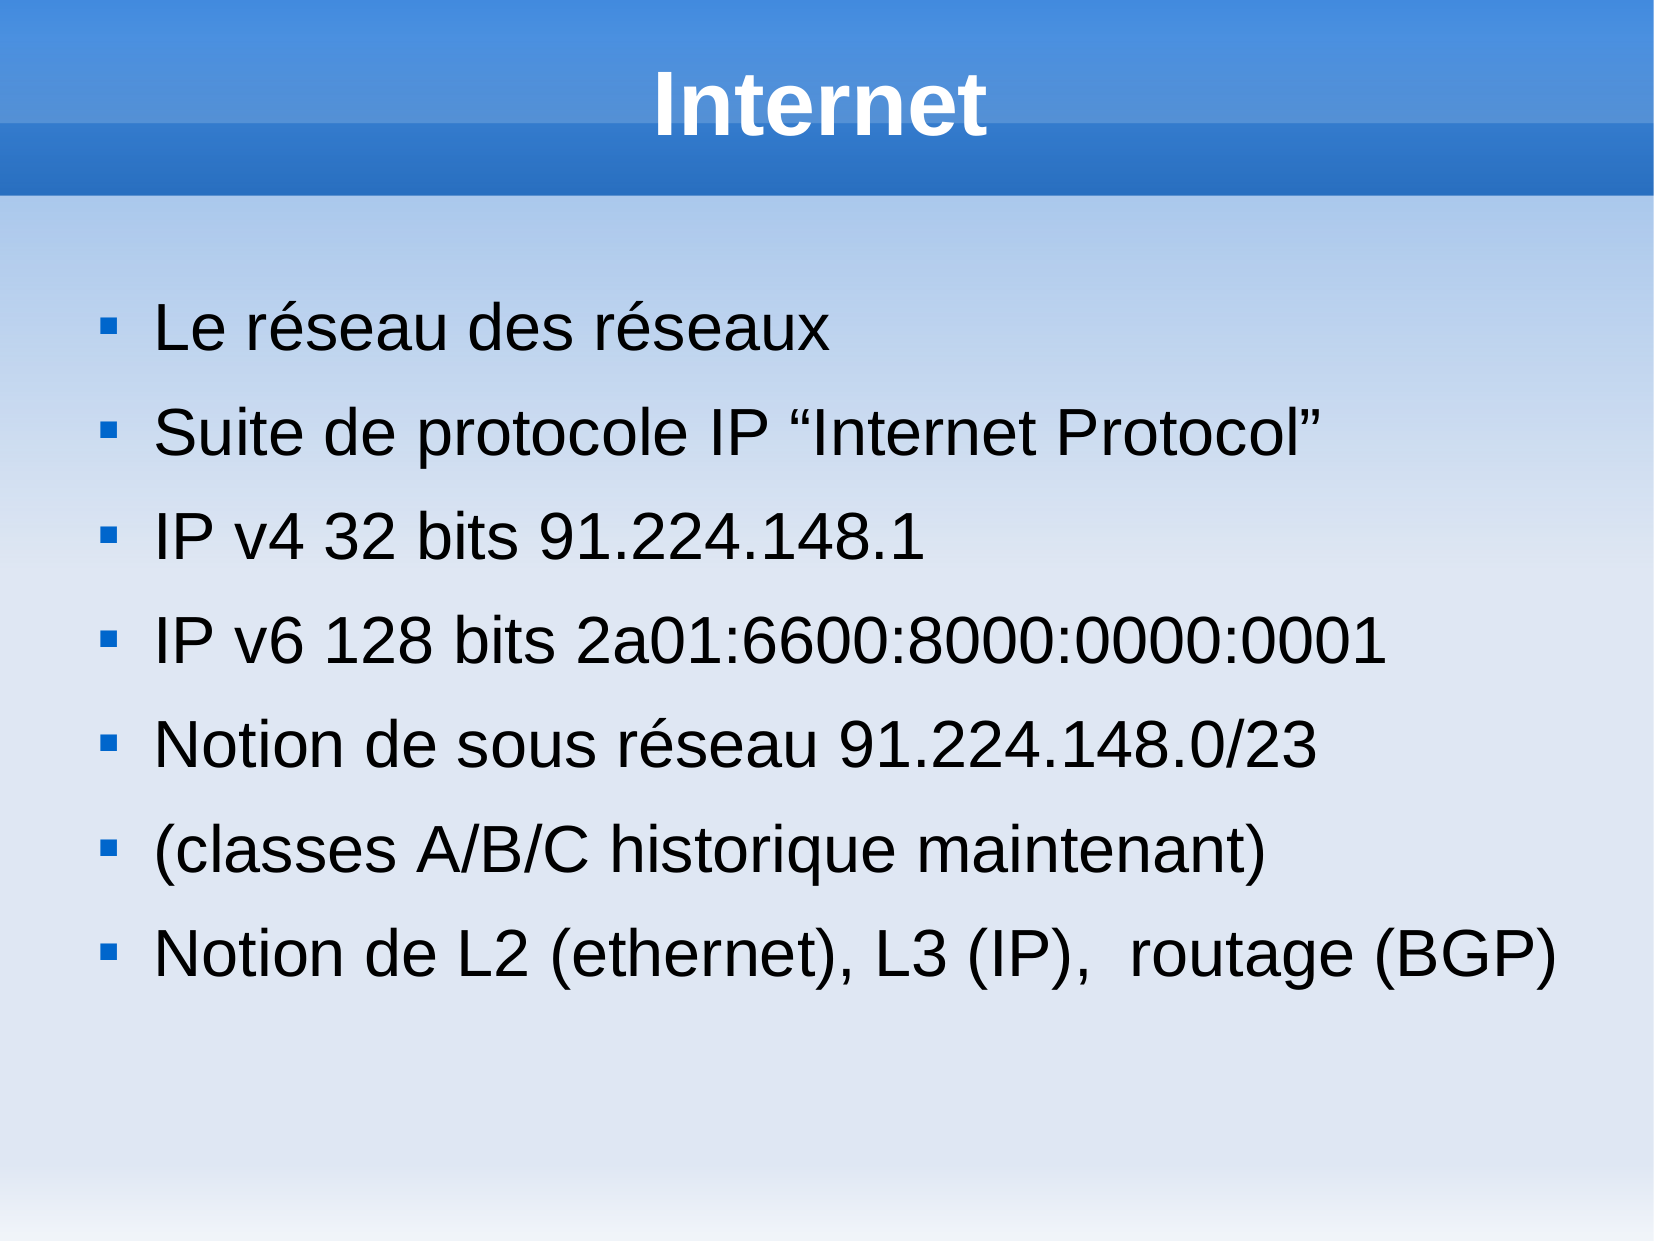

# Internet
Le réseau des réseaux
Suite de protocole IP “Internet Protocol”
IP v4 32 bits 91.224.148.1
IP v6 128 bits 2a01:6600:8000:0000:0001
Notion de sous réseau 91.224.148.0/23
(classes A/B/C historique maintenant)
Notion de L2 (ethernet), L3 (IP), routage (BGP)